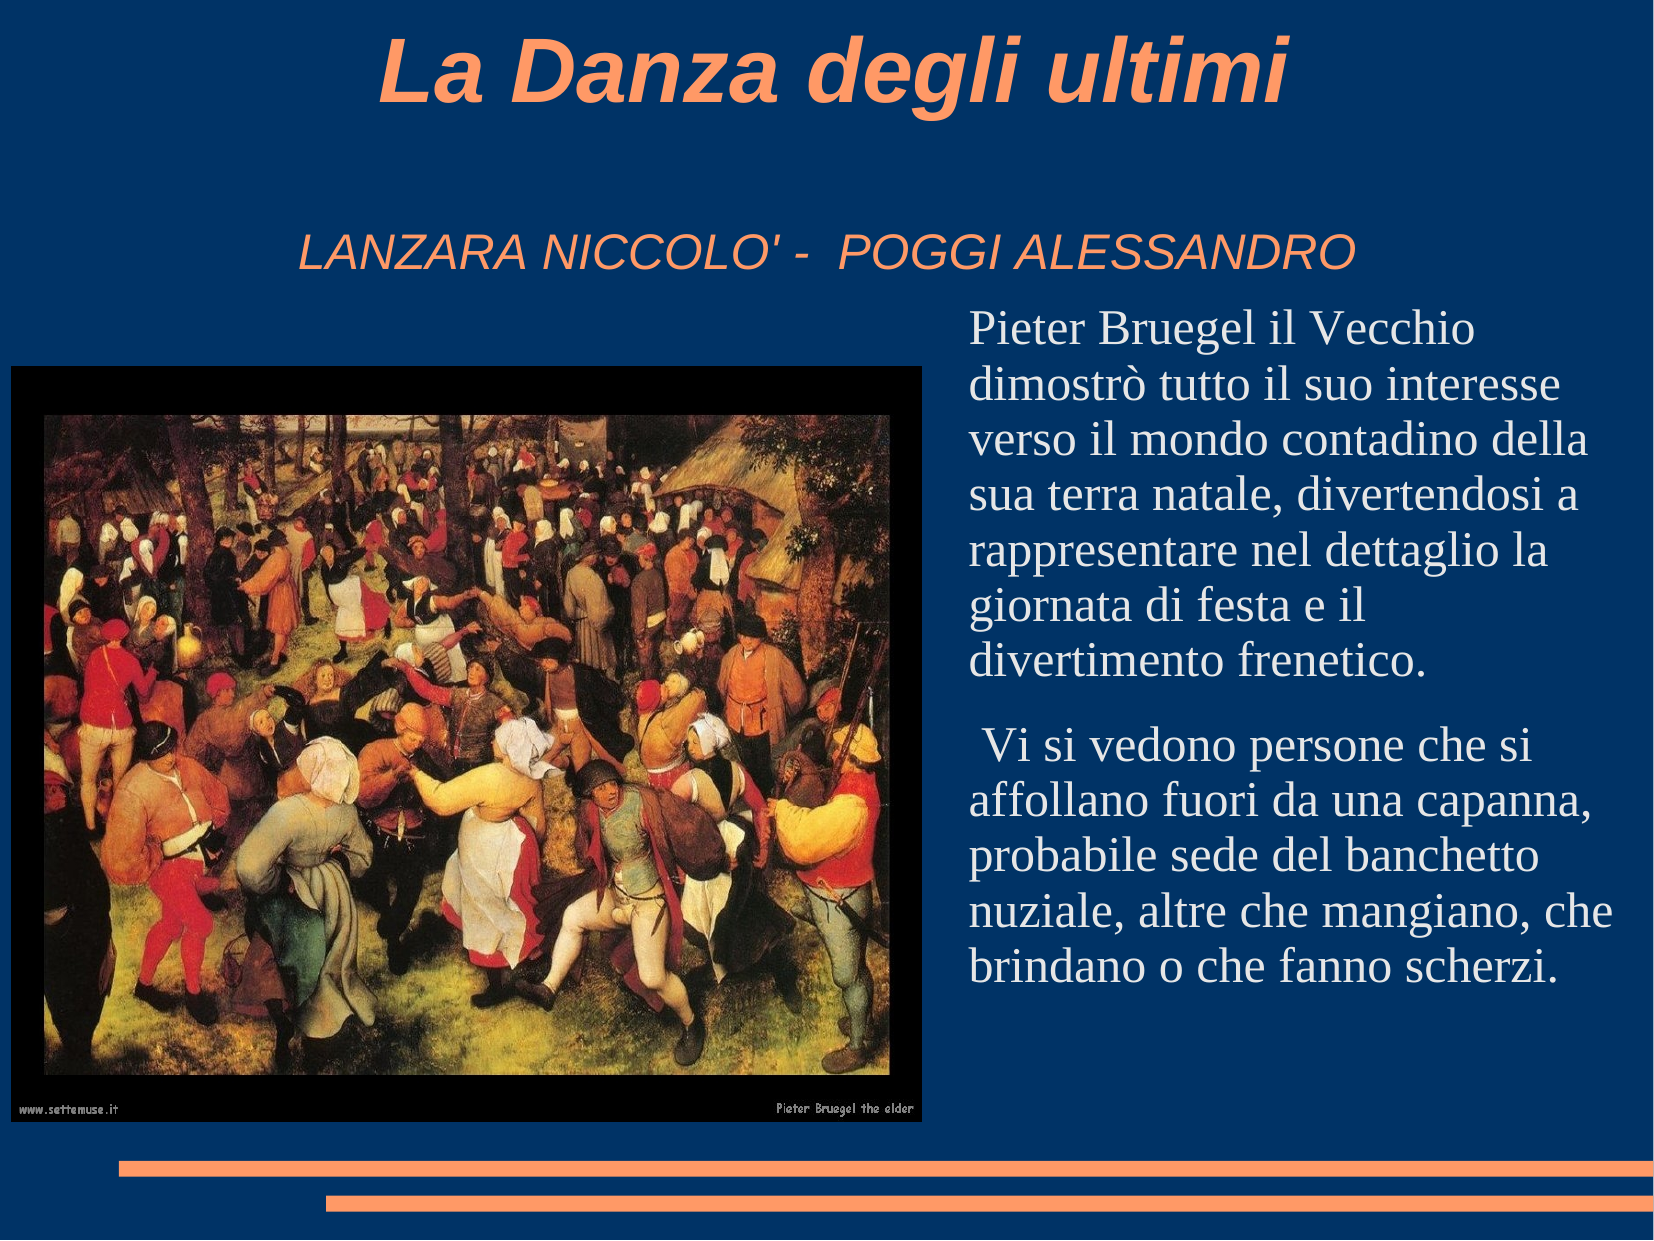

# La Danza degli ultimi LANZARA NICCOLO' - POGGI ALESSANDRO
Pieter Bruegel il Vecchio dimostrò tutto il suo interesse verso il mondo contadino della sua terra natale, divertendosi a rappresentare nel dettaglio la giornata di festa e il divertimento frenetico.
 Vi si vedono persone che si affollano fuori da una capanna, probabile sede del banchetto nuziale, altre che mangiano, che brindano o che fanno scherzi.